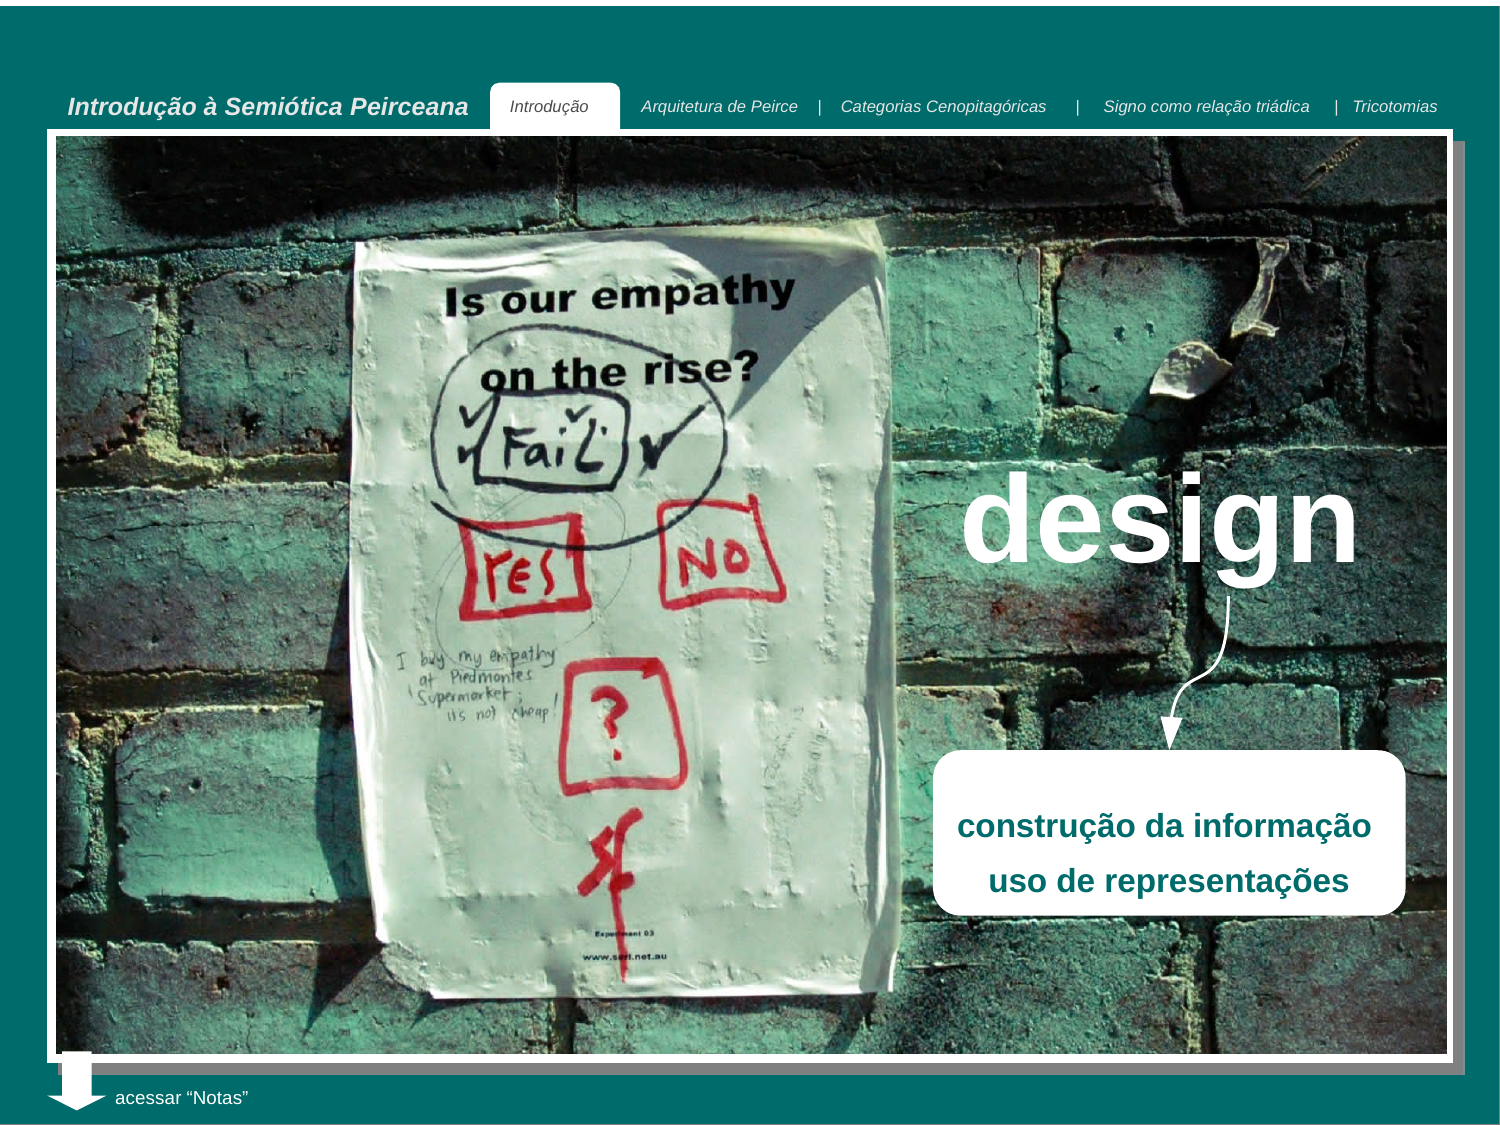

design
construção da informação
uso de representações
acessar “Notas”